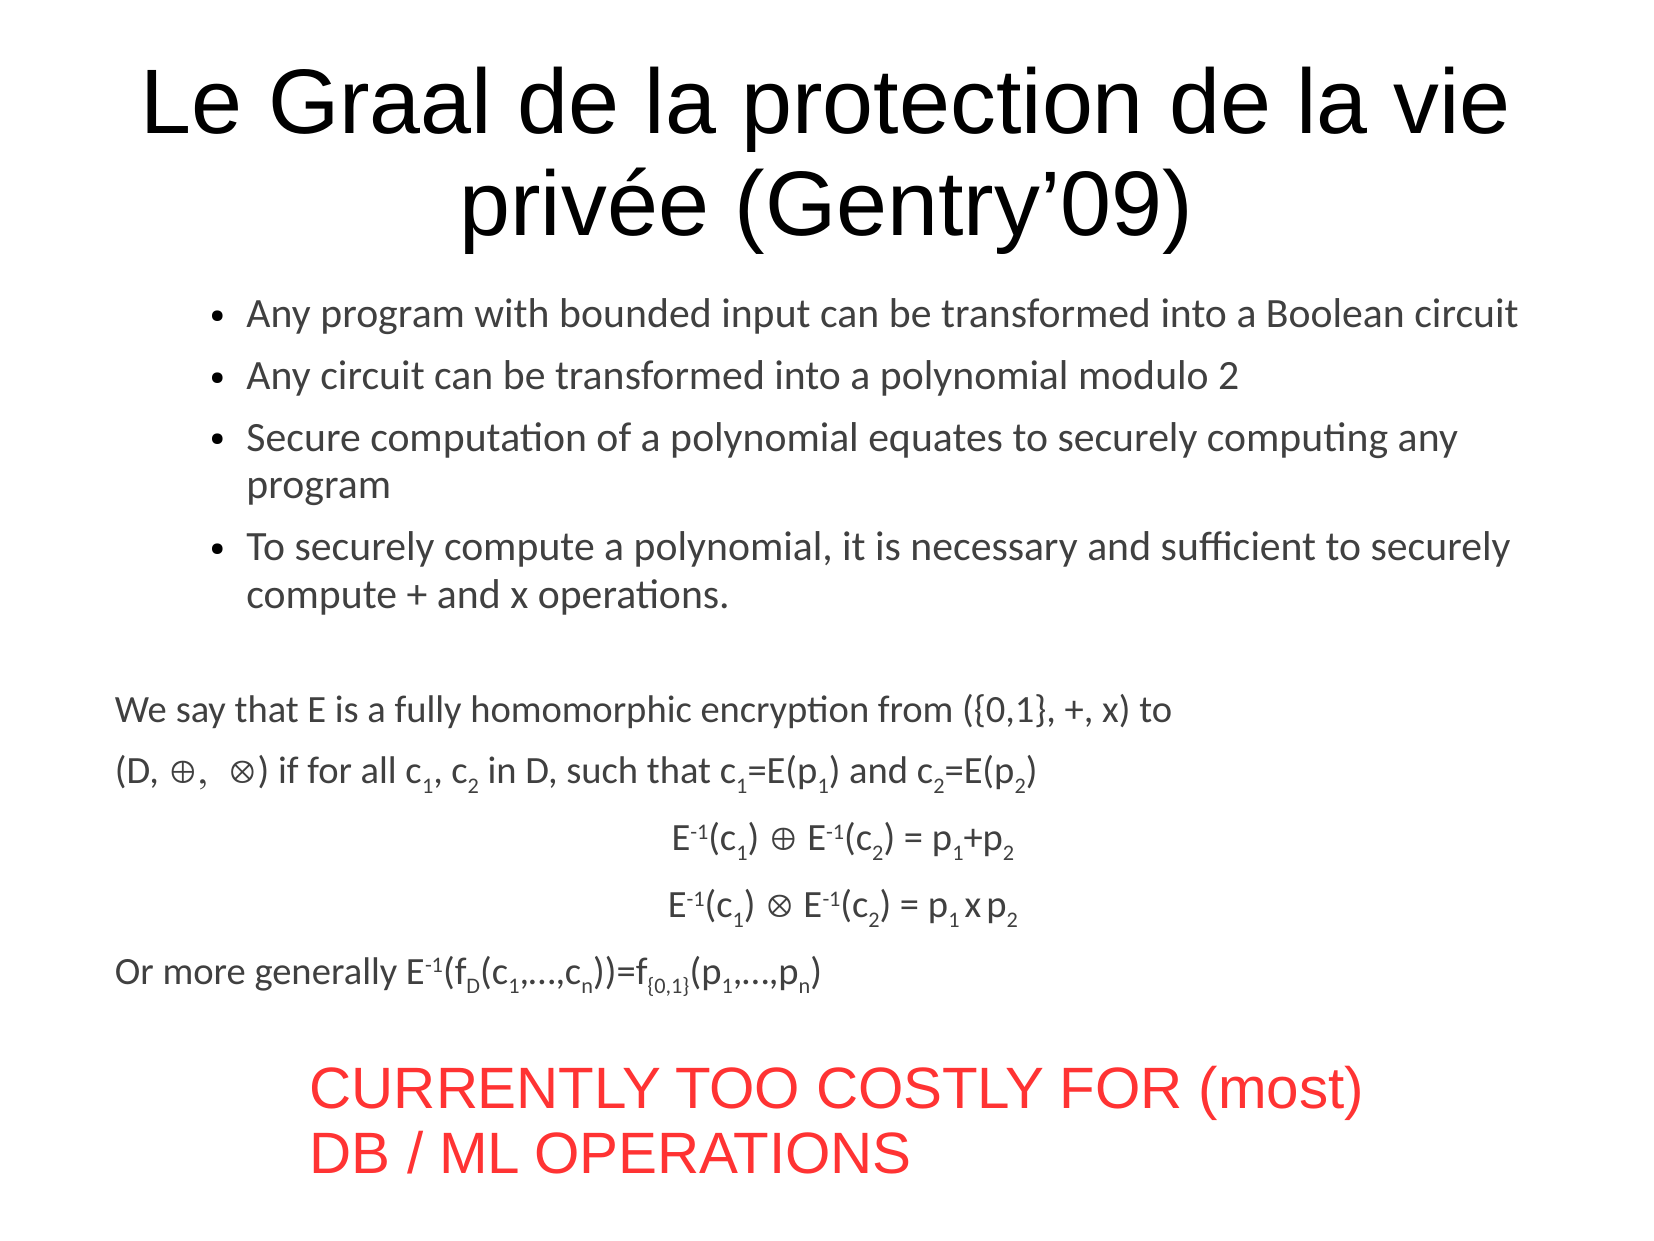

# Le Graal de la protection de la vie privée (Gentry’09)
Any program with bounded input can be transformed into a Boolean circuit
Any circuit can be transformed into a polynomial modulo 2
Secure computation of a polynomial equates to securely computing any program
To securely compute a polynomial, it is necessary and sufficient to securely compute + and x operations.
We say that E is a fully homomorphic encryption from ({0,1}, +, x) to
(D, Å, Ä) if for all c1, c2 in D, such that c1=E(p1) and c2=E(p2)
E-1(c1) Å E-1(c2) = p1+p2
E-1(c1) Ä E-1(c2) = p1 x p2
Or more generally E-1(fD(c1,…,cn))=f{0,1}(p1,…,pn)
CURRENTLY TOO COSTLY FOR (most)
DB / ML OPERATIONS